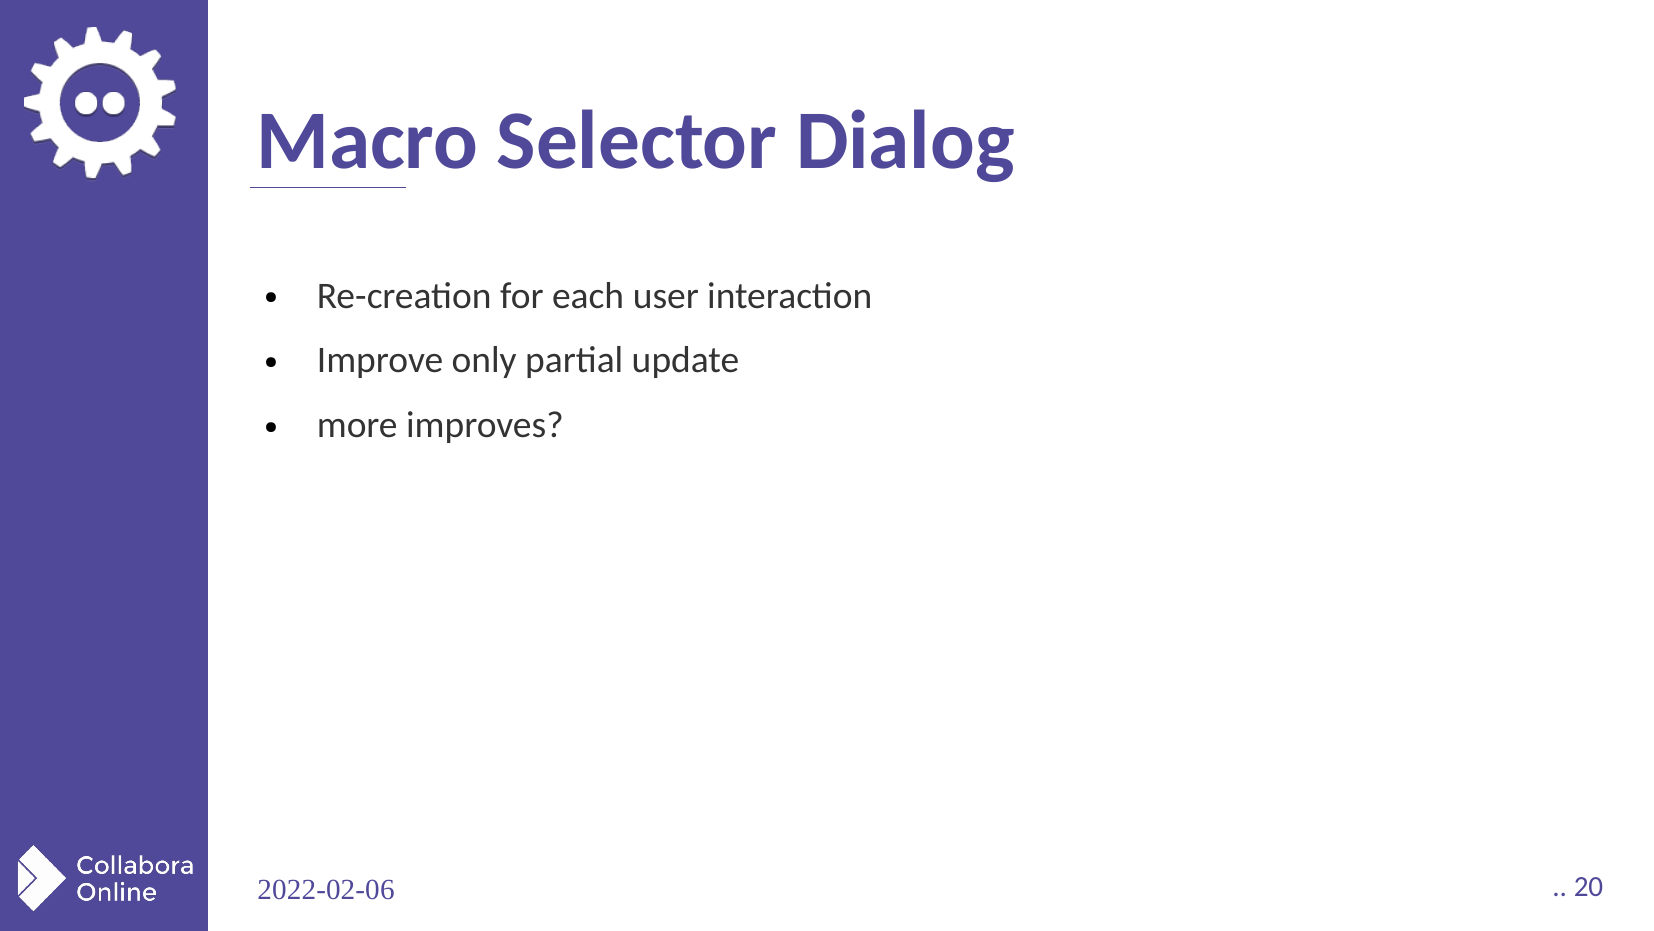

# Macro Selector Dialog
Re-creation for each user interaction
Improve only partial update
more improves?
2022-02-06
20